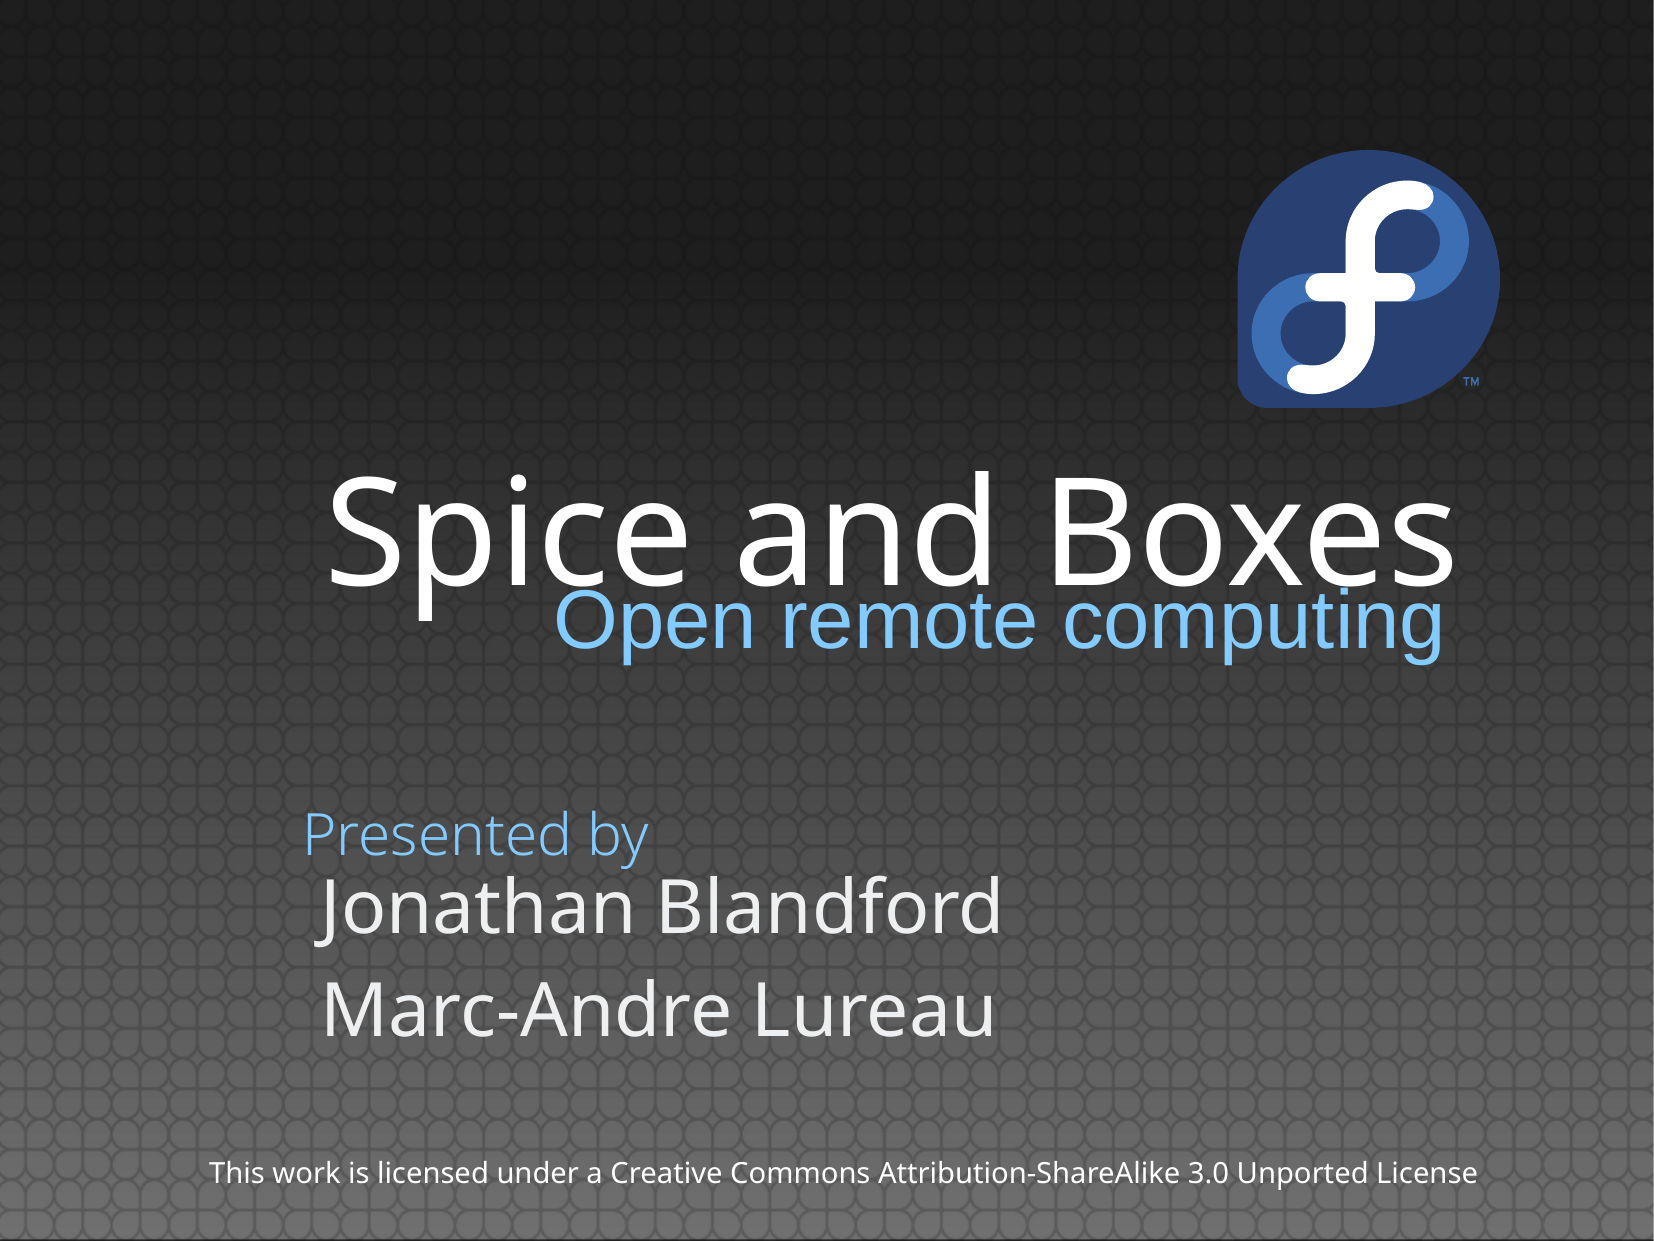

Spice and Boxes
# Open remote computing
Presented by
Jonathan Blandford
Marc-Andre Lureau
This work is licensed under a Creative Commons Attribution-ShareAlike 3.0 Unported License